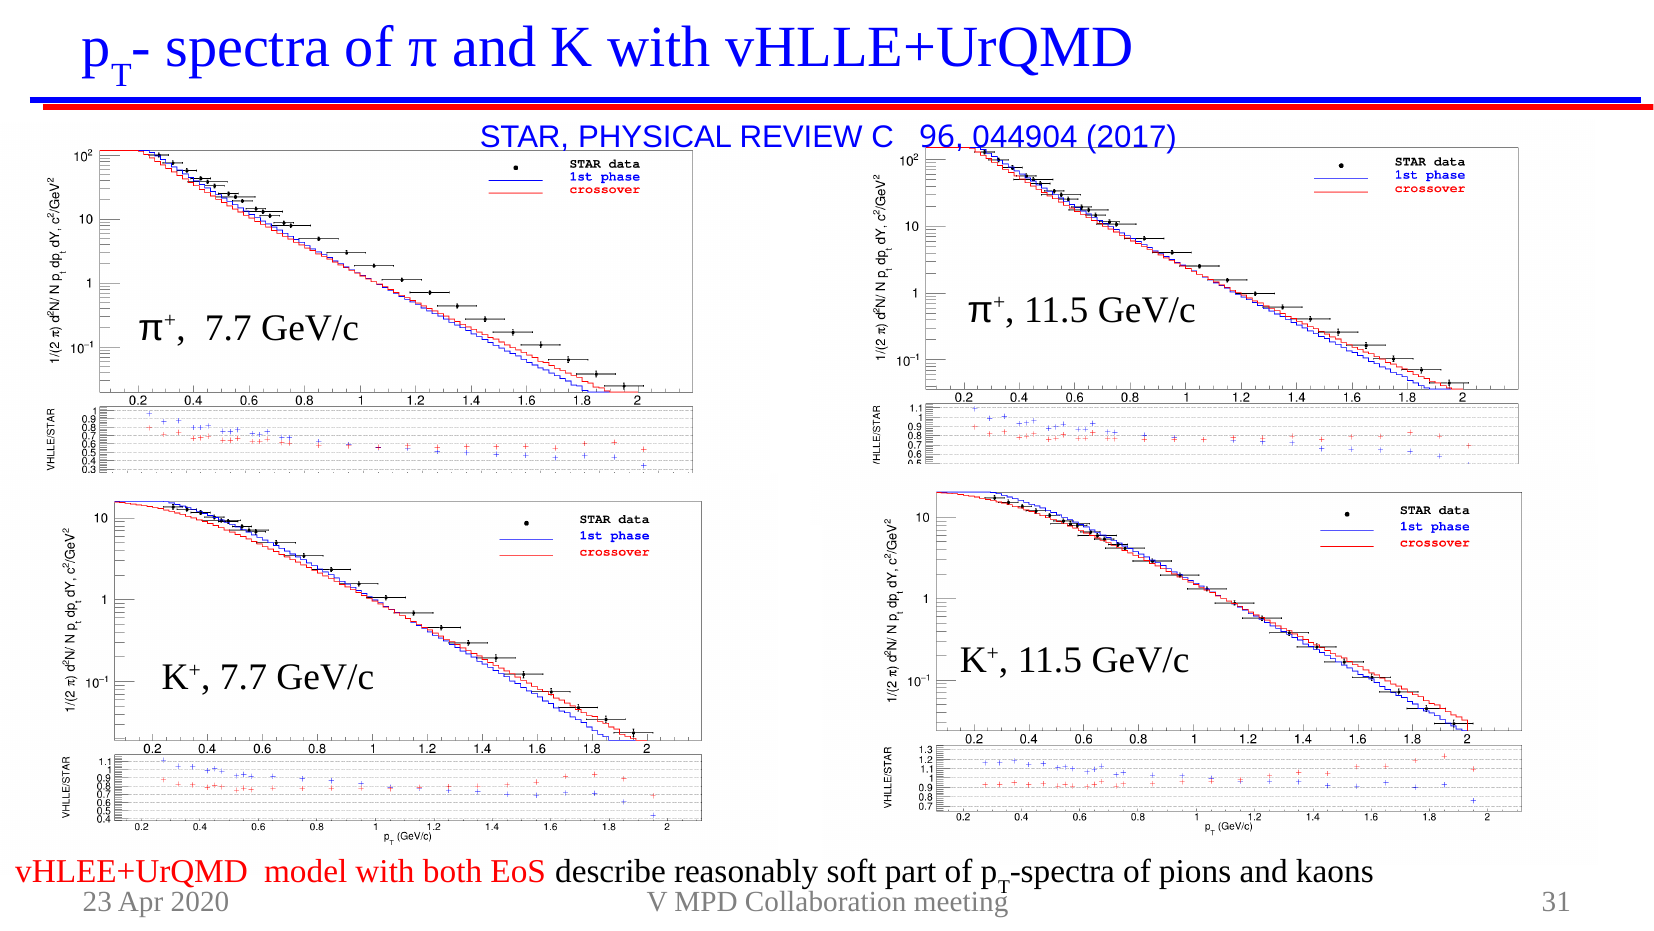

# pT- spectra of π and K with vHLLE+UrQMD
STAR, PHYSICAL REVIEW C 96, 044904 (2017)
π+, 11.5 GeV/c
π+, 7.7 GeV/c
K+, 11.5 GeV/c
K+, 7.7 GeV/c
vHLEE+UrQMD model with both EoS describe reasonably soft part of pT-spectra of pions and kaons
23 Apr 2020
V MPD Collaboration meeting
31